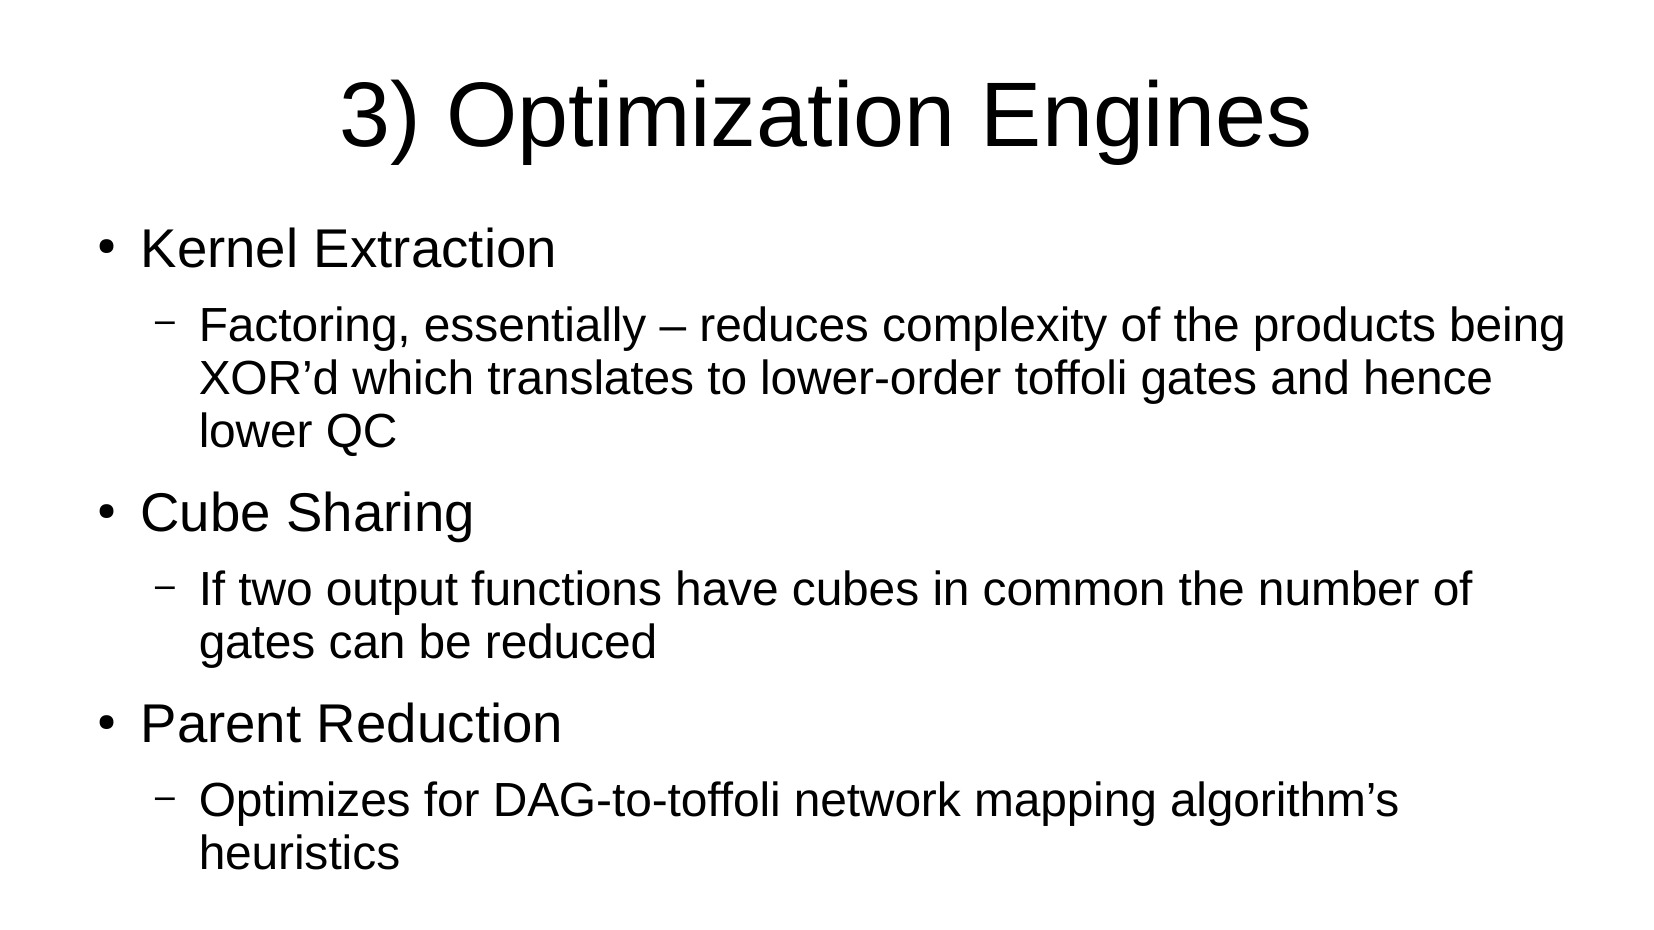

# 3) Optimization Engines
Kernel Extraction
Factoring, essentially – reduces complexity of the products being XOR’d which translates to lower-order toffoli gates and hence lower QC
Cube Sharing
If two output functions have cubes in common the number of gates can be reduced
Parent Reduction
Optimizes for DAG-to-toffoli network mapping algorithm’s heuristics